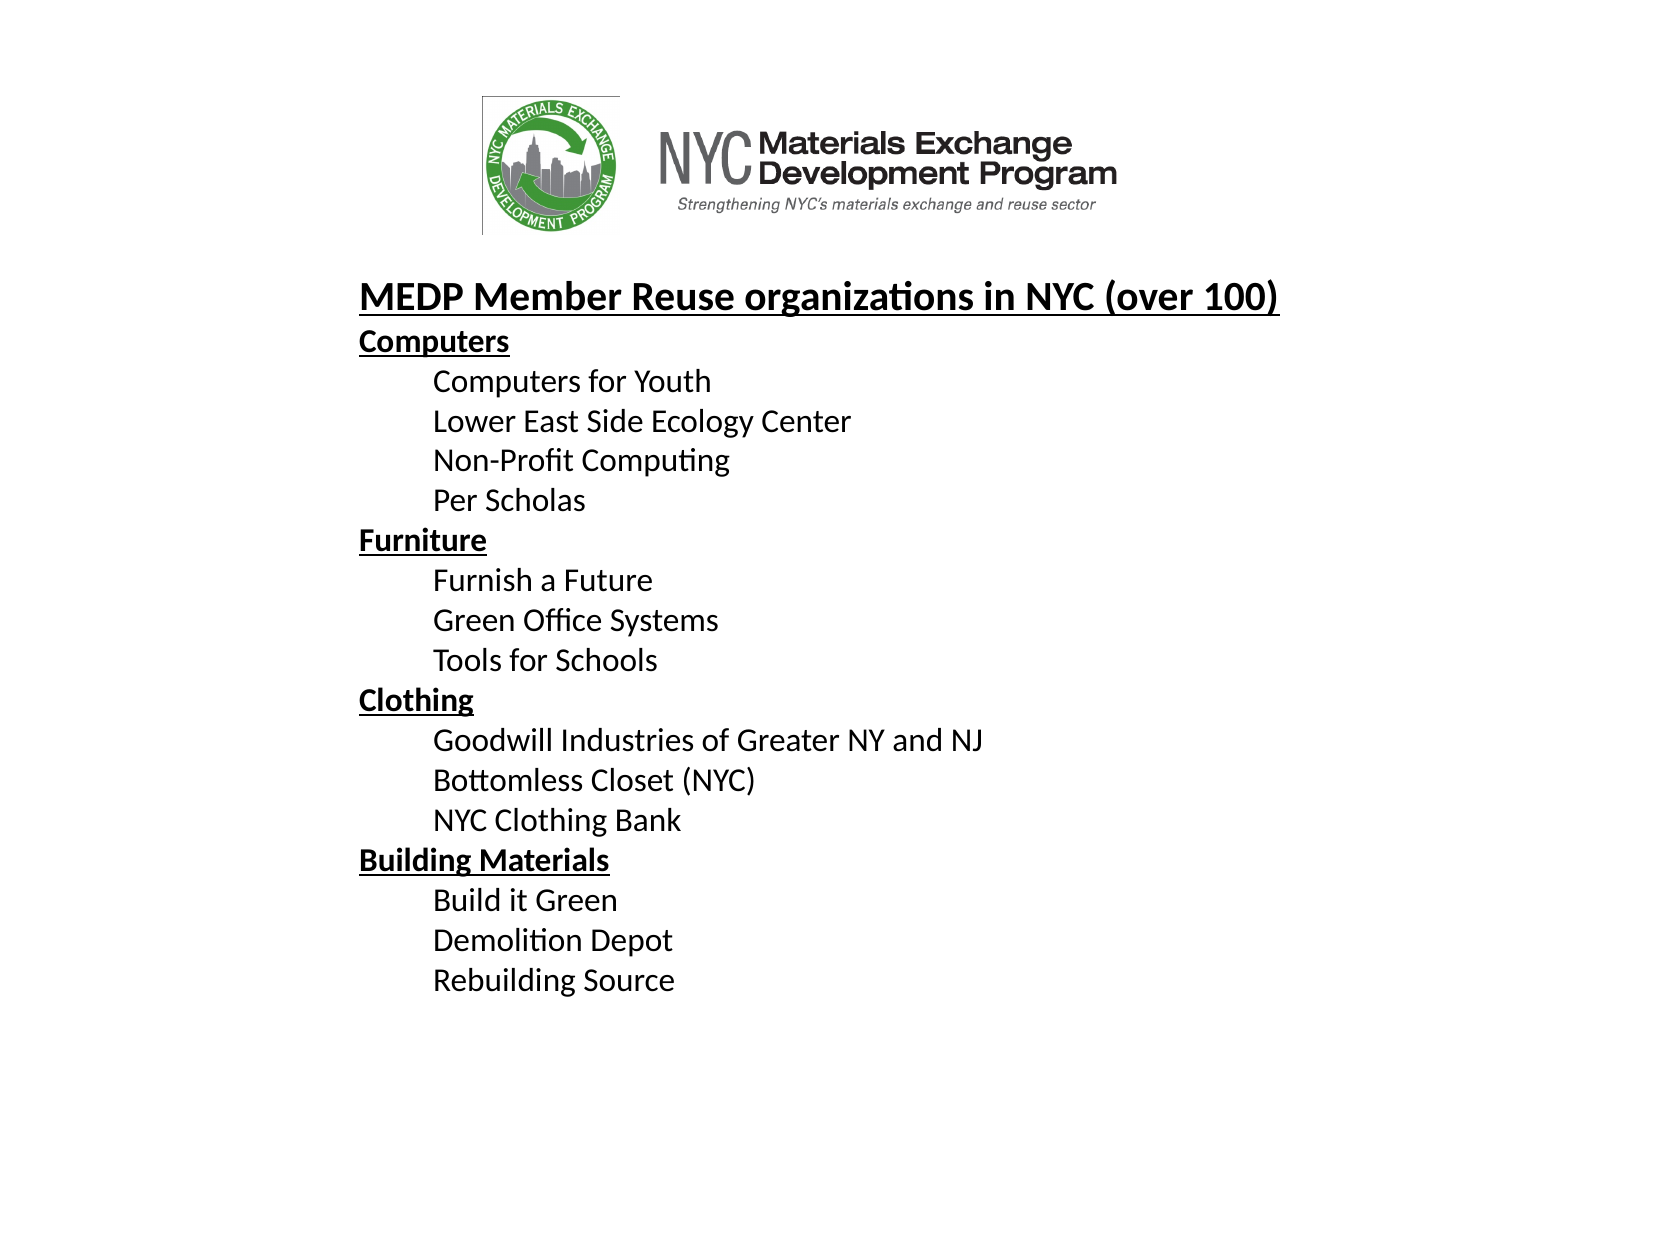

MEDP Member Reuse organizations in NYC (over 100)
Computers
	Computers for Youth
	Lower East Side Ecology Center
	Non-Profit Computing
	Per Scholas
Furniture
	Furnish a Future
	Green Office Systems
	Tools for Schools
Clothing
	Goodwill Industries of Greater NY and NJ
	Bottomless Closet (NYC)
	NYC Clothing Bank
Building Materials
	Build it Green
	Demolition Depot
	Rebuilding Source